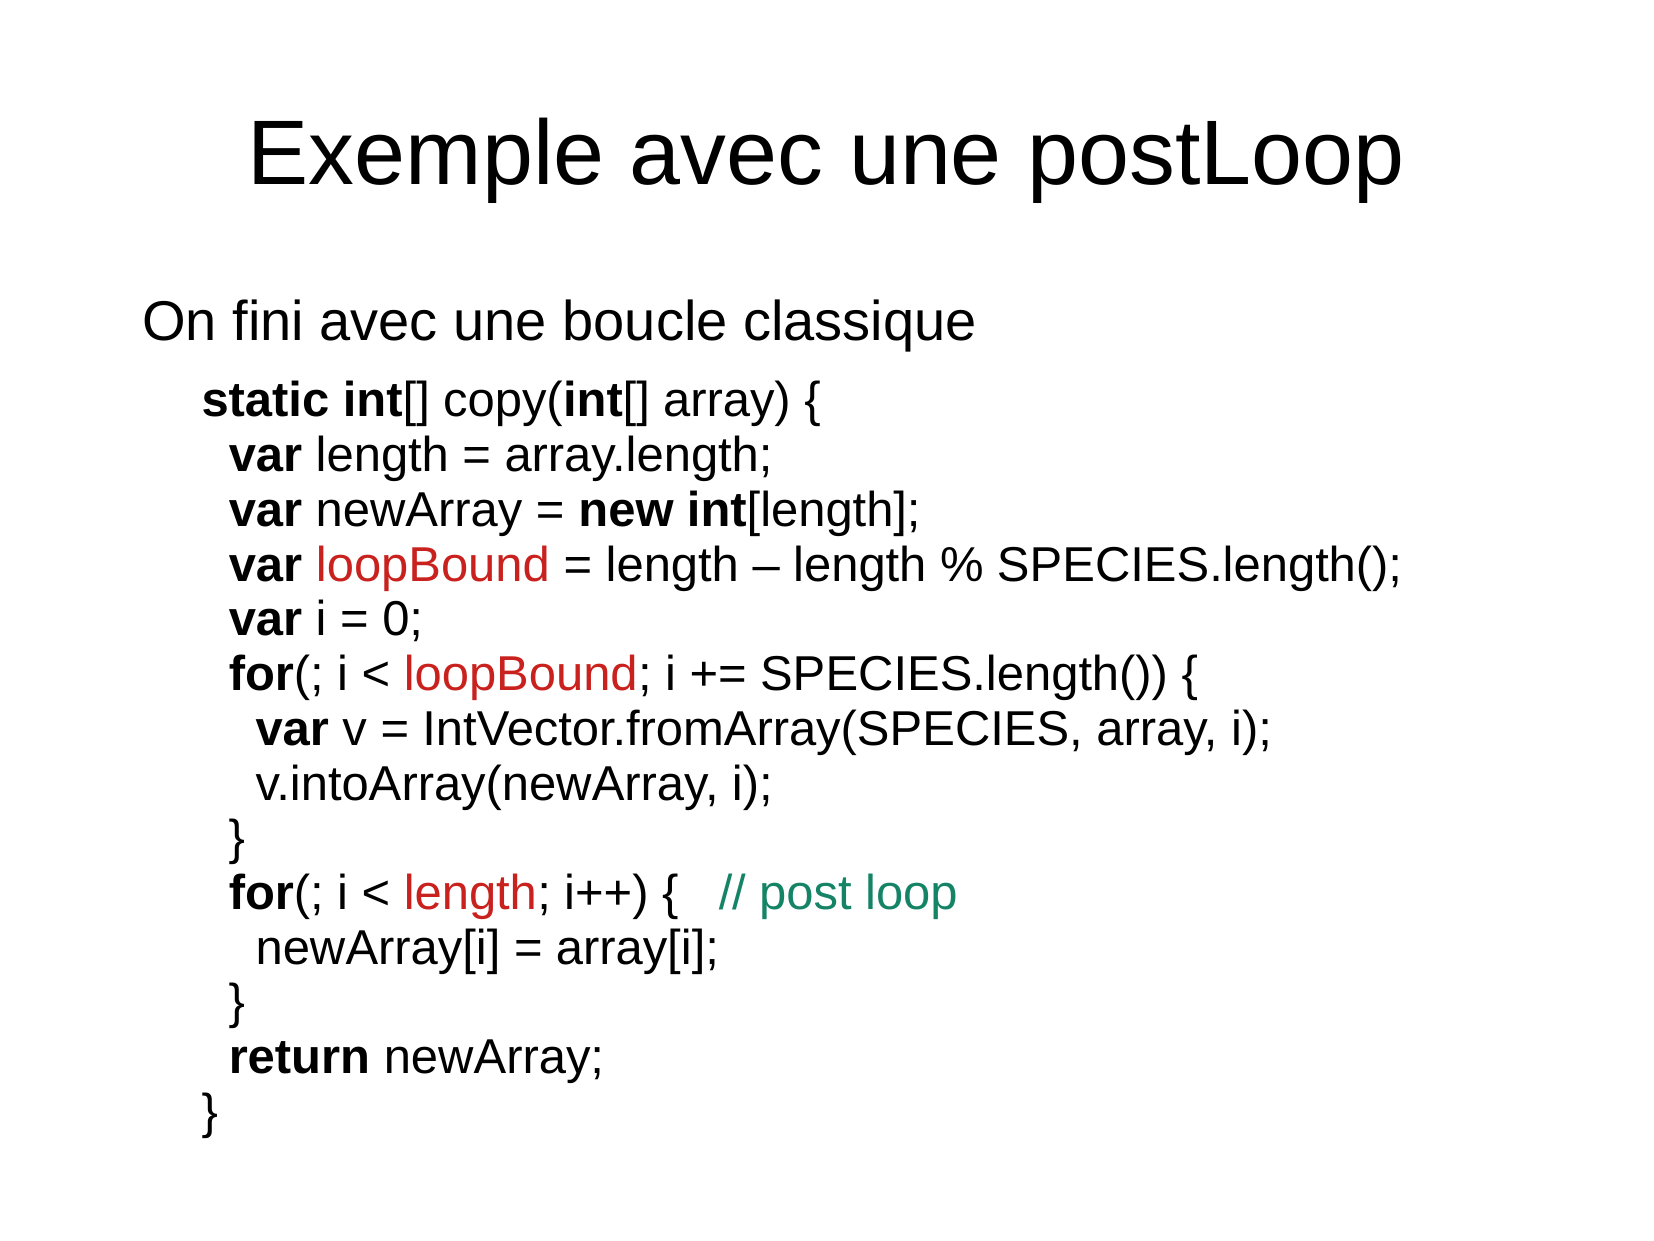

# Exemple avec une postLoop
On fini avec une boucle classique
static int[] copy(int[] array) {
 var length = array.length;
 var newArray = new int[length];
 var loopBound = length – length % SPECIES.length();
 var i = 0;
 for(; i < loopBound; i += SPECIES.length()) {
 var v = IntVector.fromArray(SPECIES, array, i);
 v.intoArray(newArray, i);
 }
 for(; i < length; i++) { // post loop
 newArray[i] = array[i];
 }
 return newArray;
}